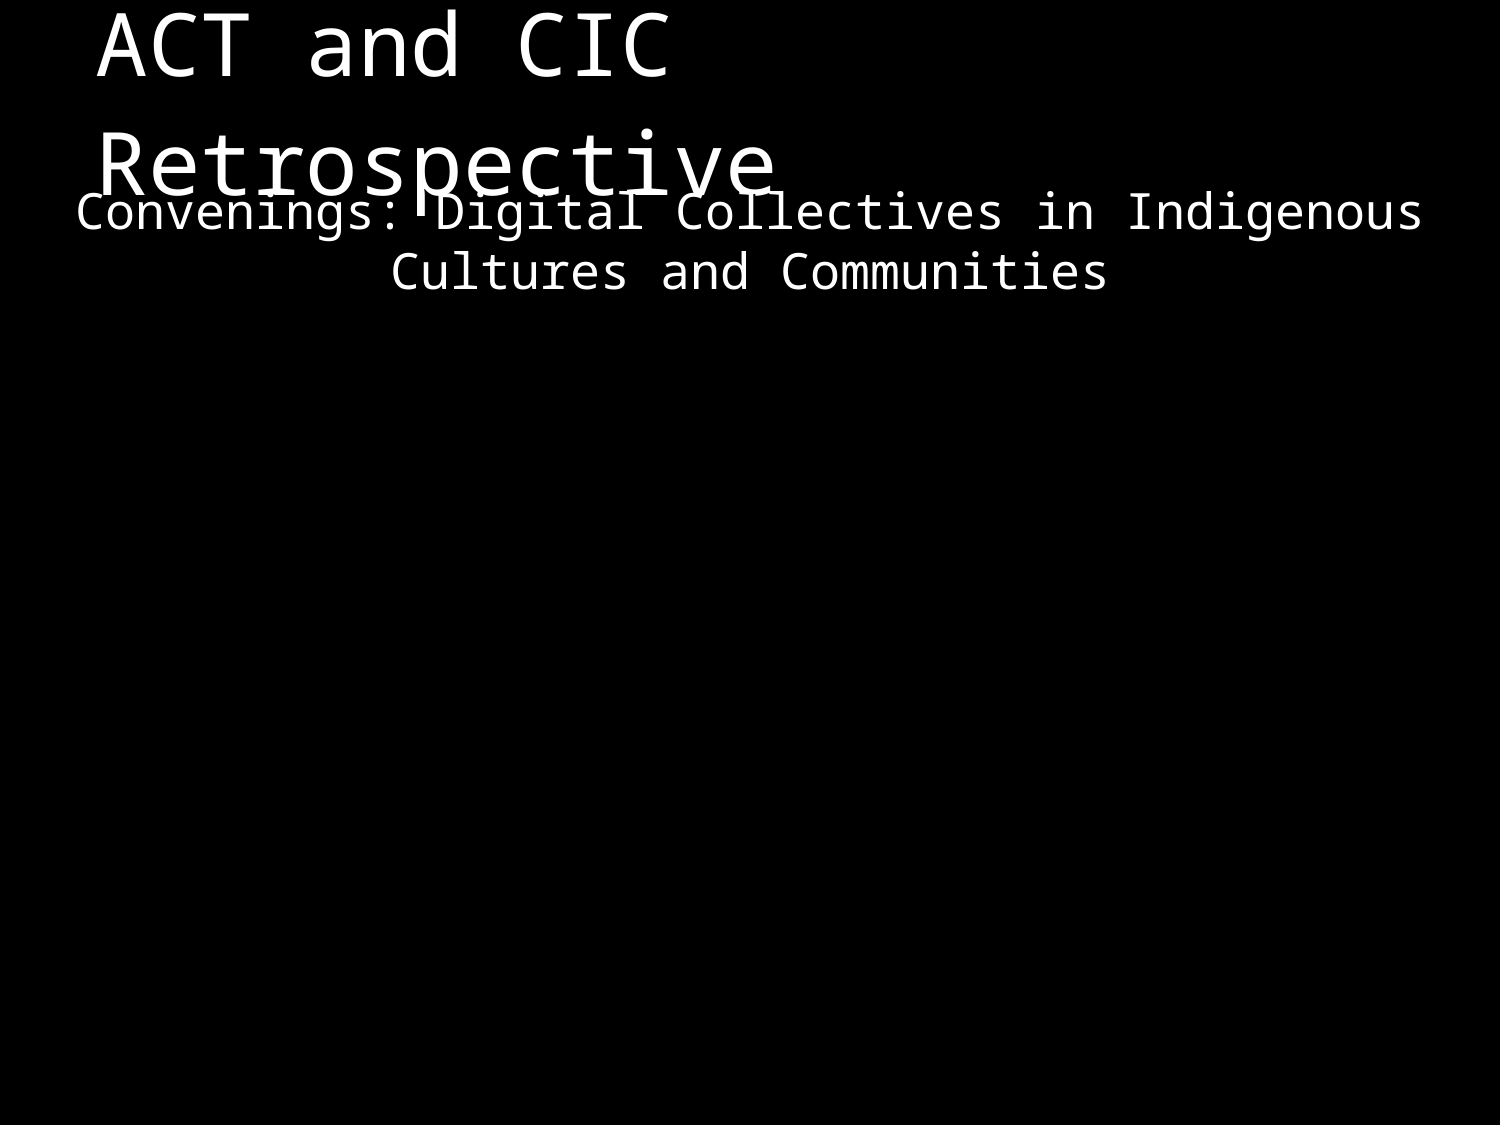

# ACT and CIC Retrospective
Convenings: Digital Collectives in Indigenous Cultures and Communities